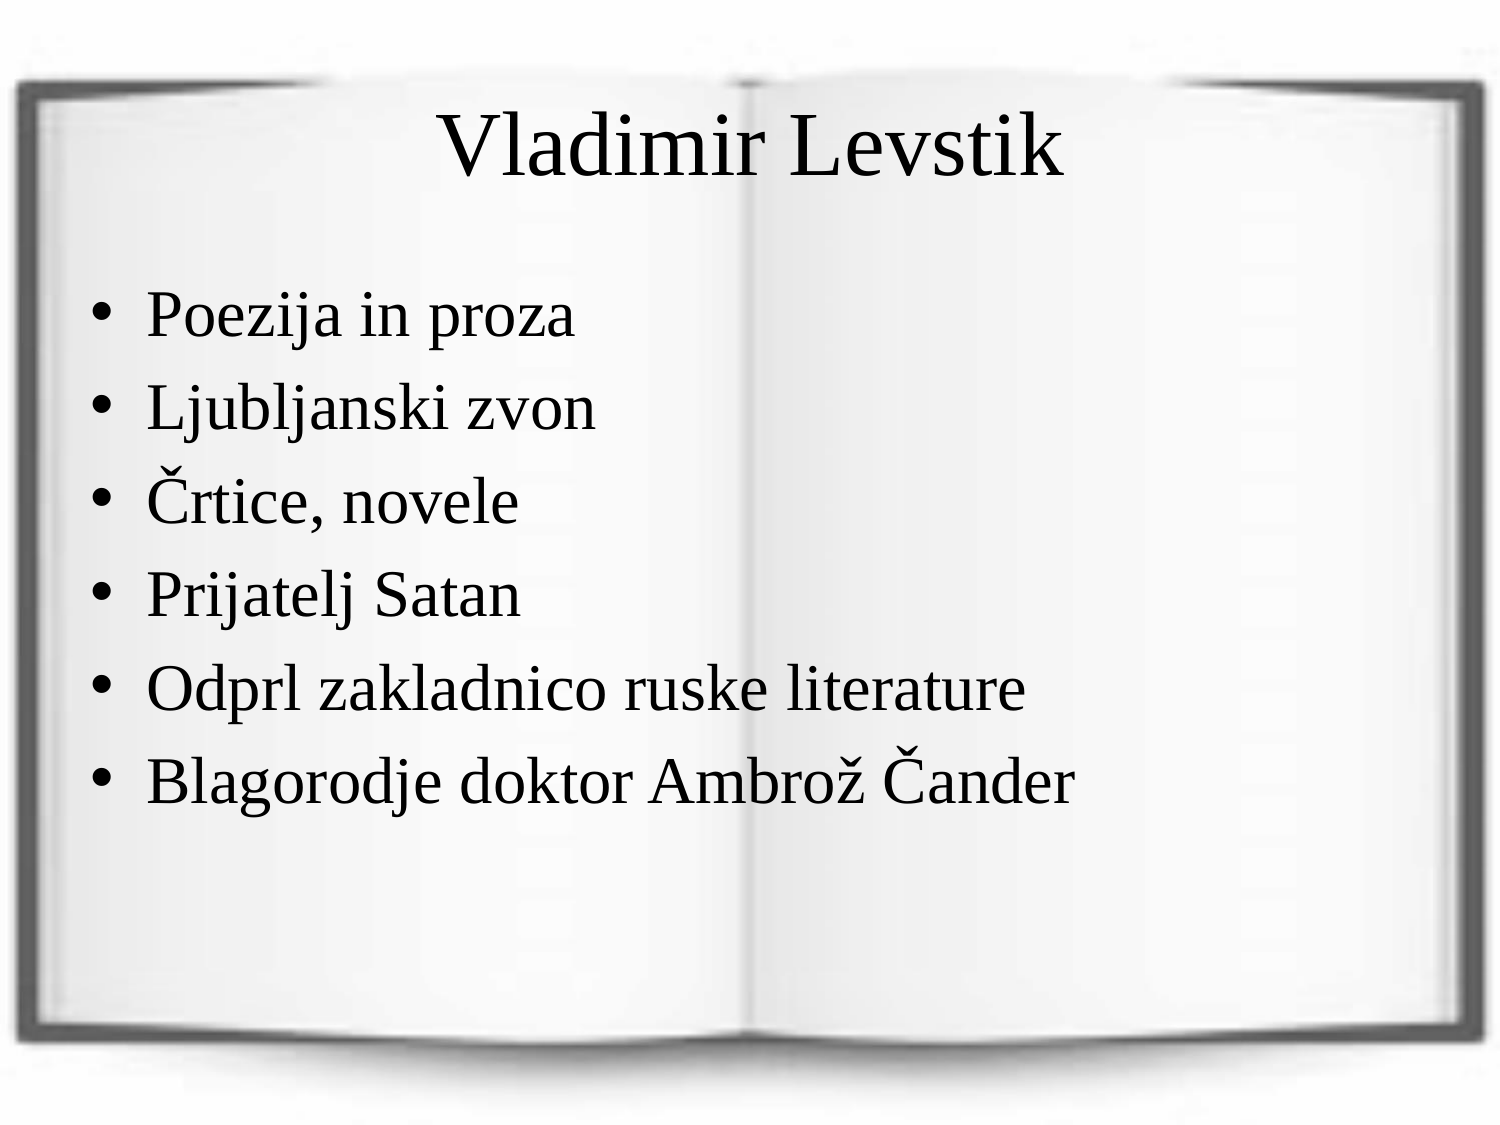

# Vladimir Levstik
Poezija in proza
Ljubljanski zvon
Črtice, novele
Prijatelj Satan
Odprl zakladnico ruske literature
Blagorodje doktor Ambrož Čander